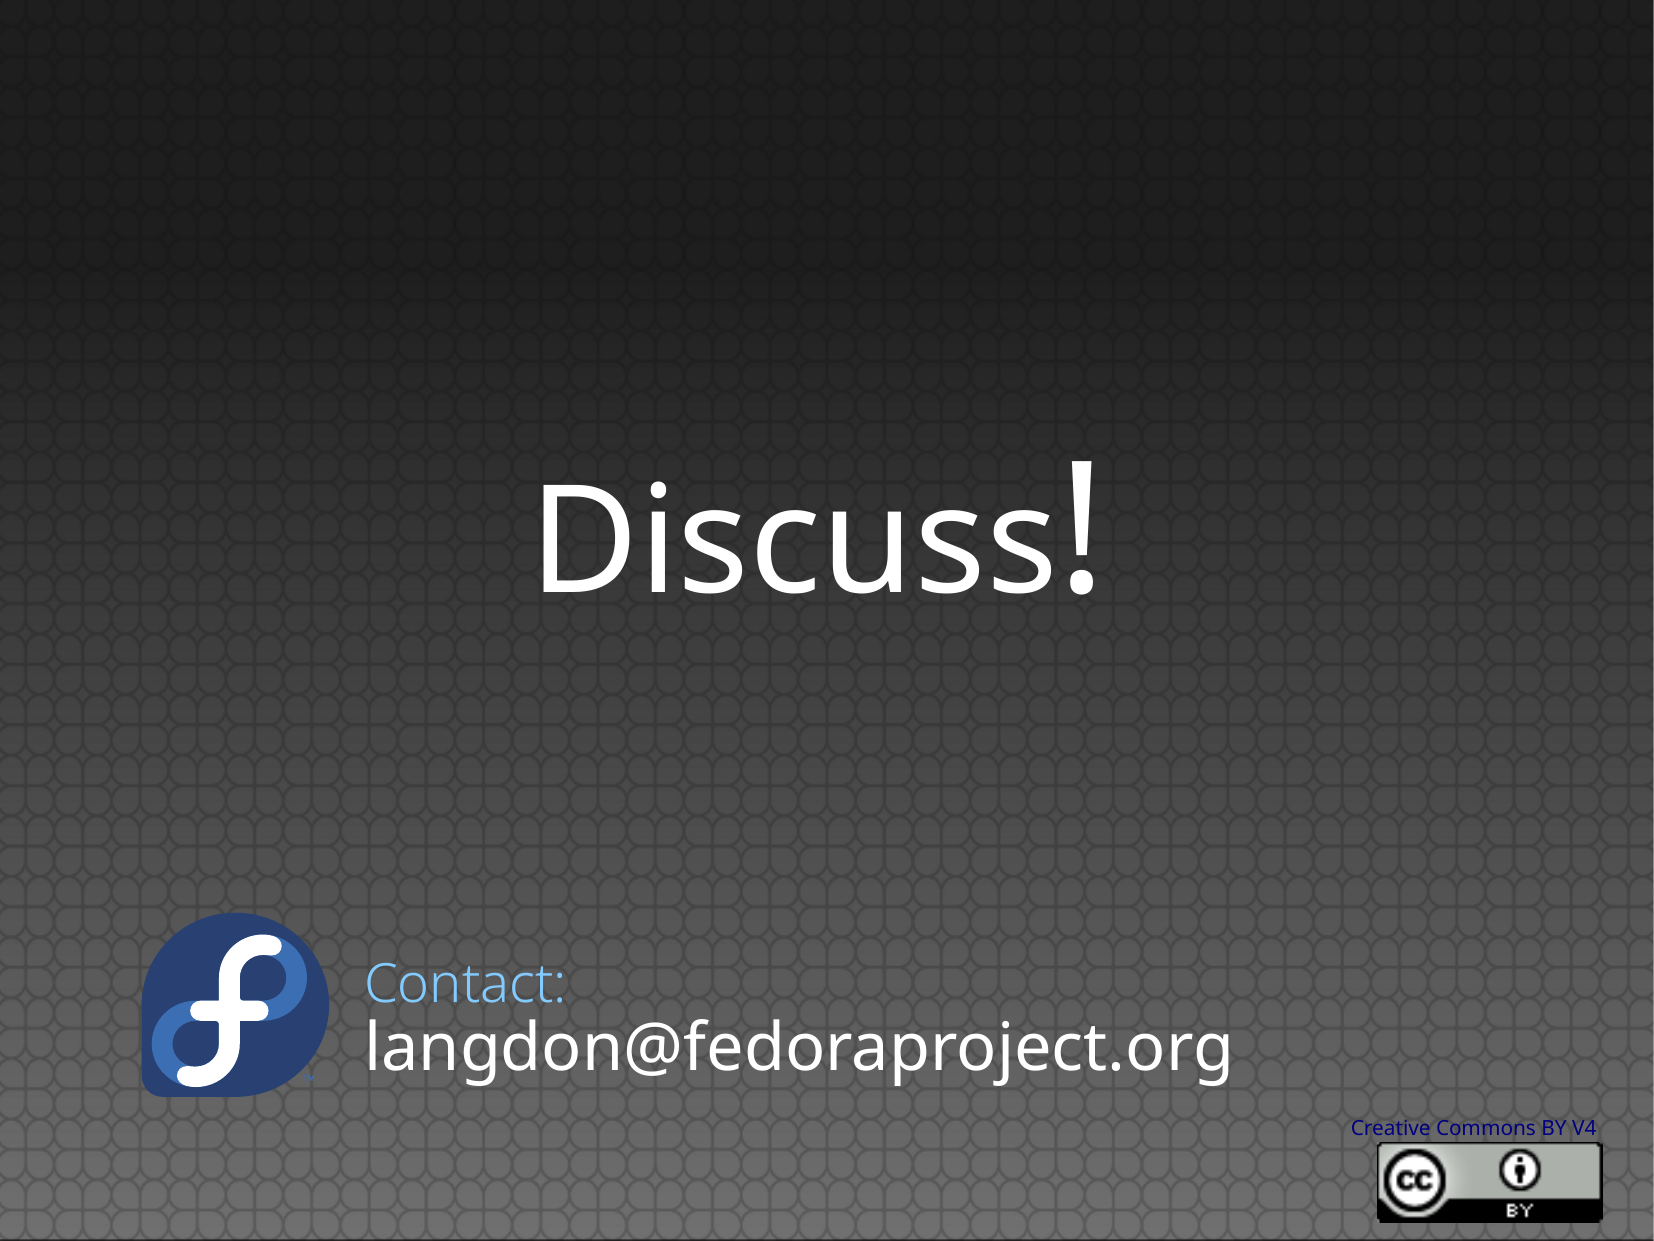

# Discuss!
Contact:
langdon@fedoraproject.org
Creative Commons BY V4